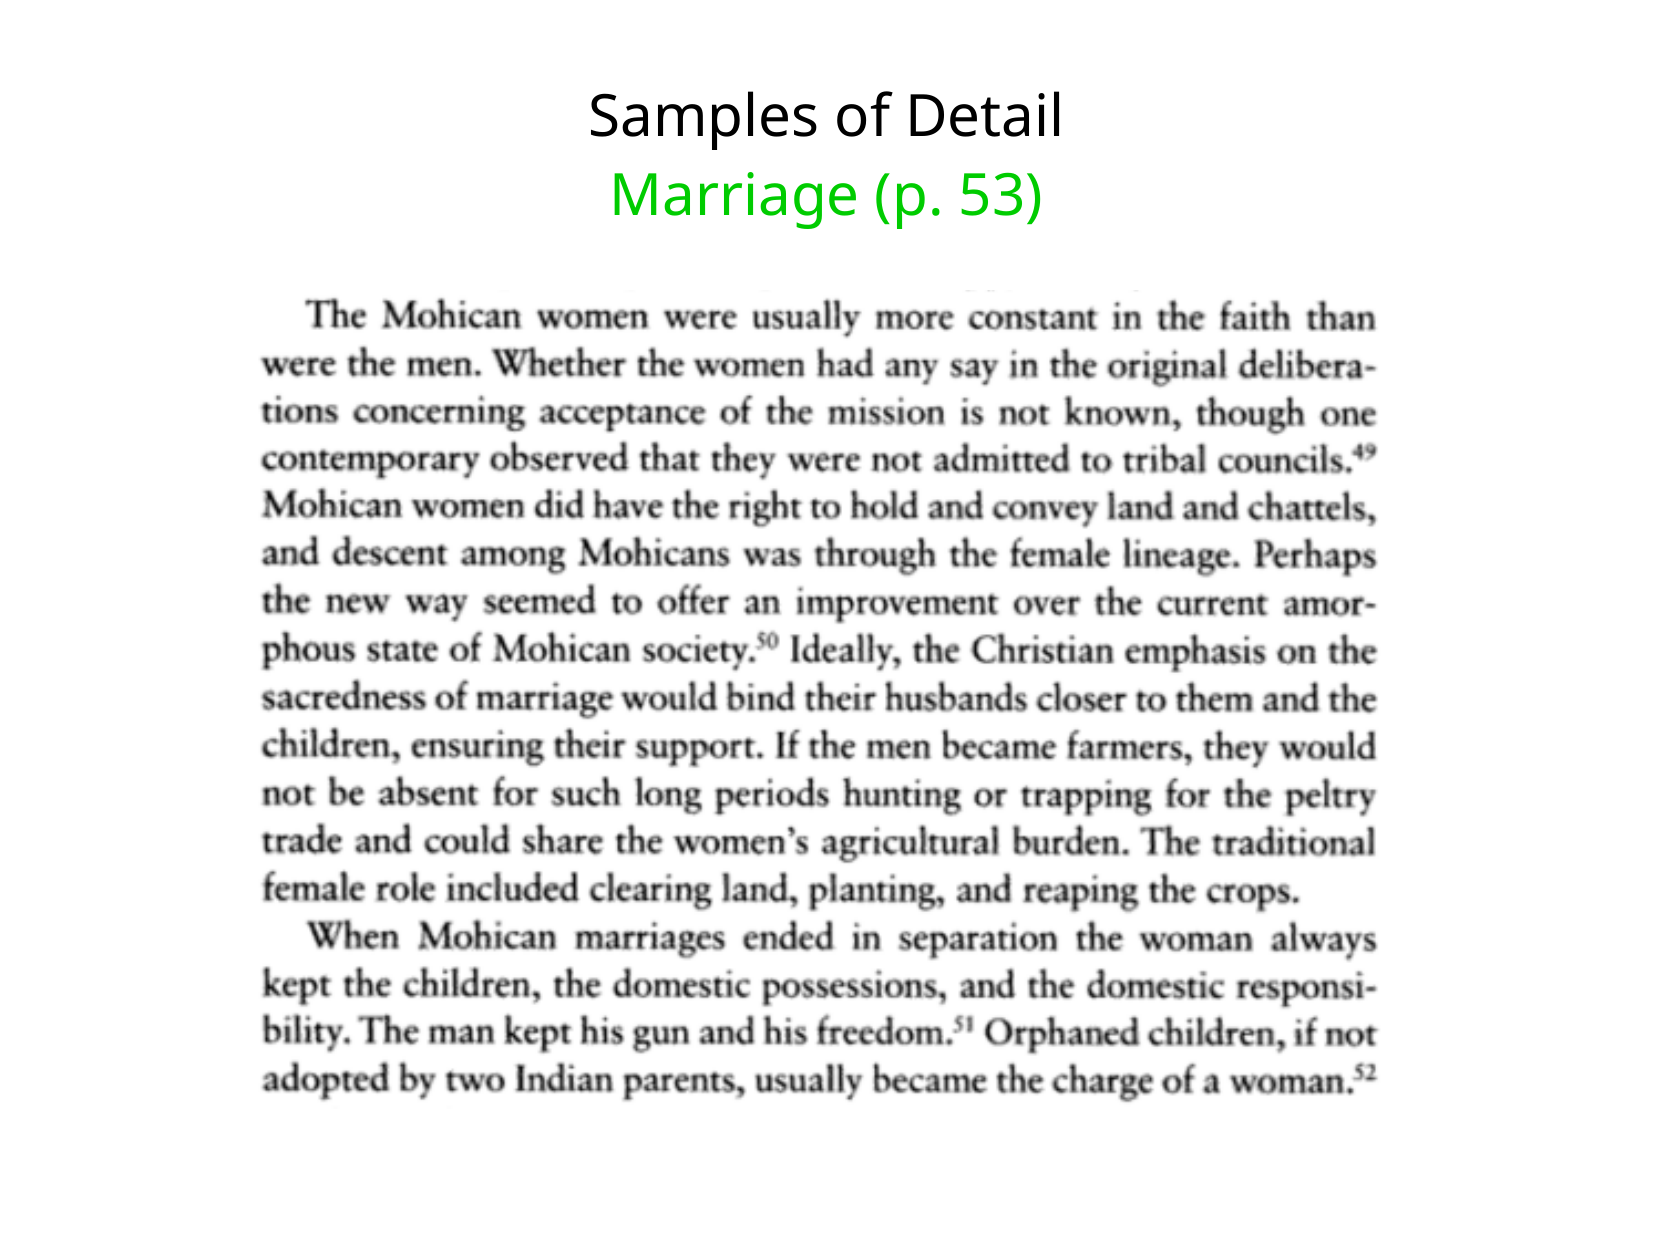

# Samples of Detail Marriage (p. 53)